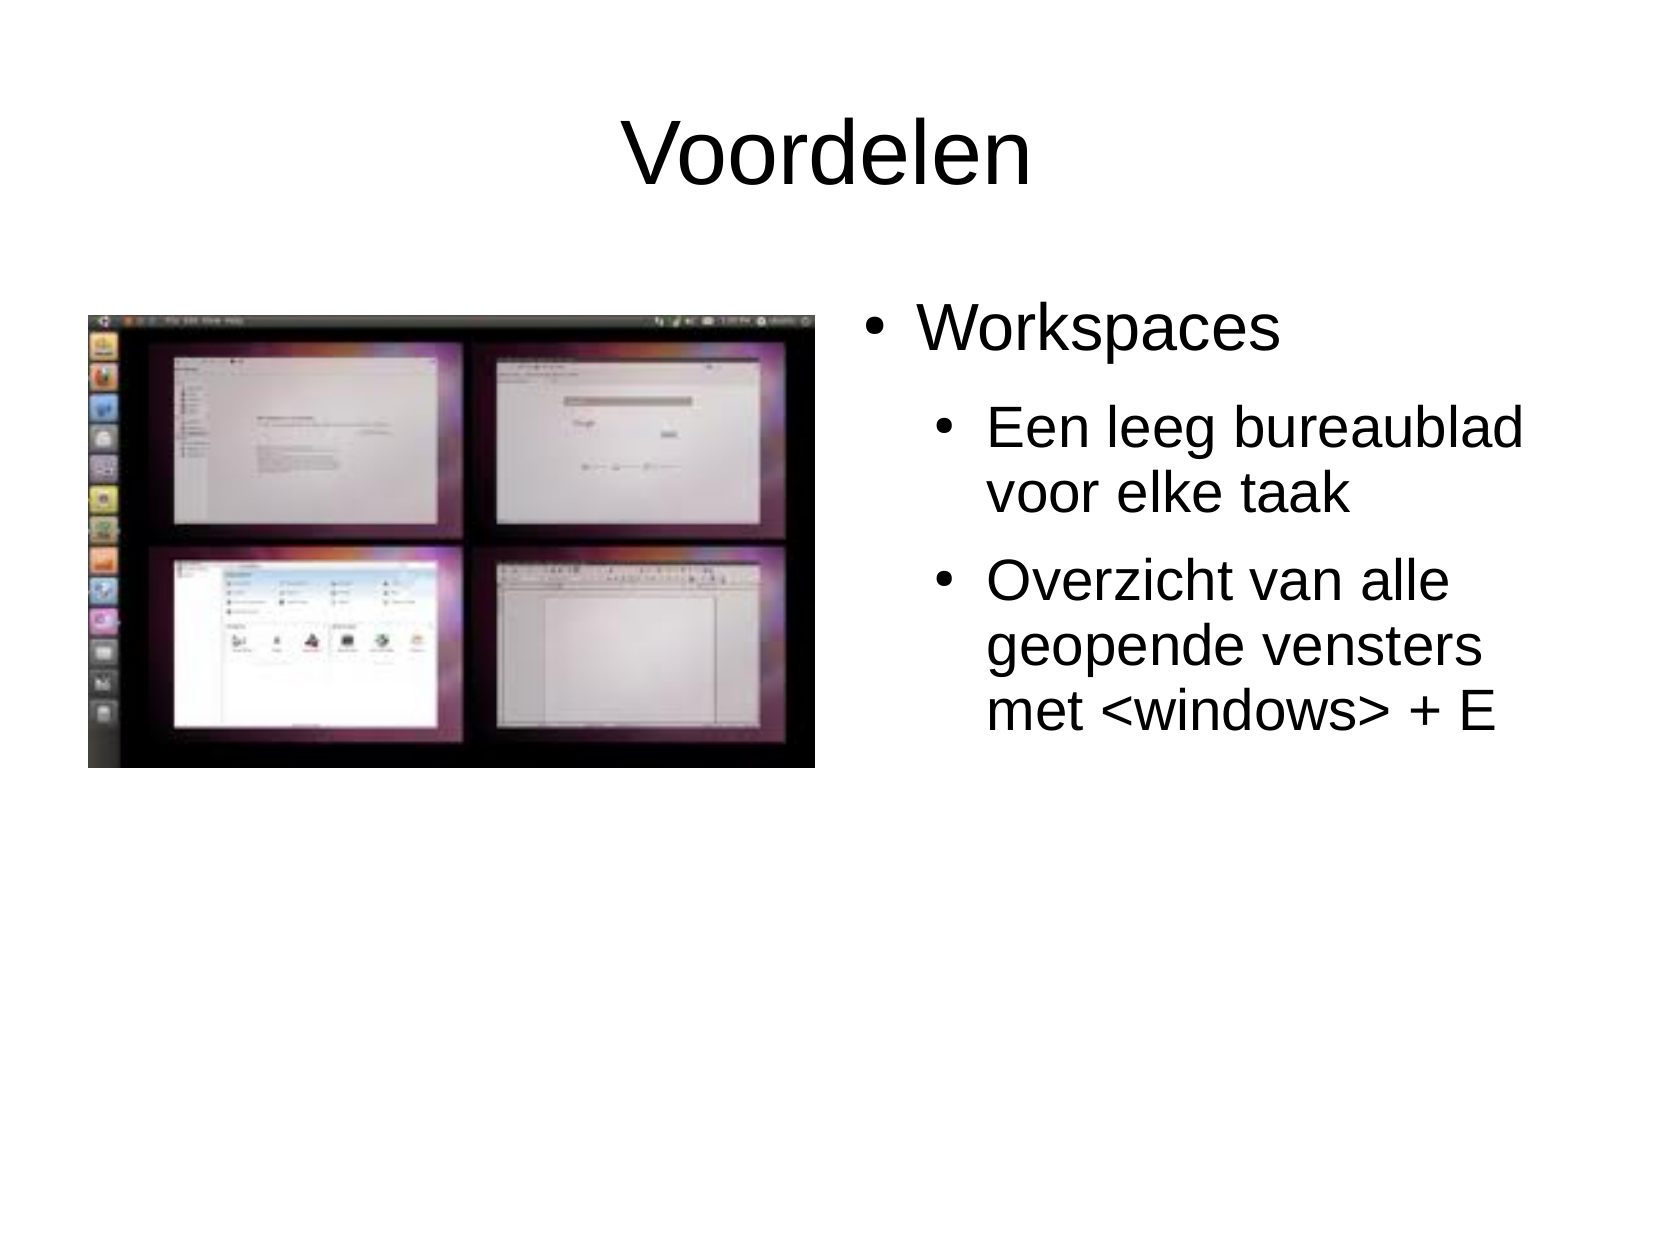

# Voordelen
Workspaces
Een leeg bureaublad voor elke taak
Overzicht van alle geopende vensters met <windows> + E